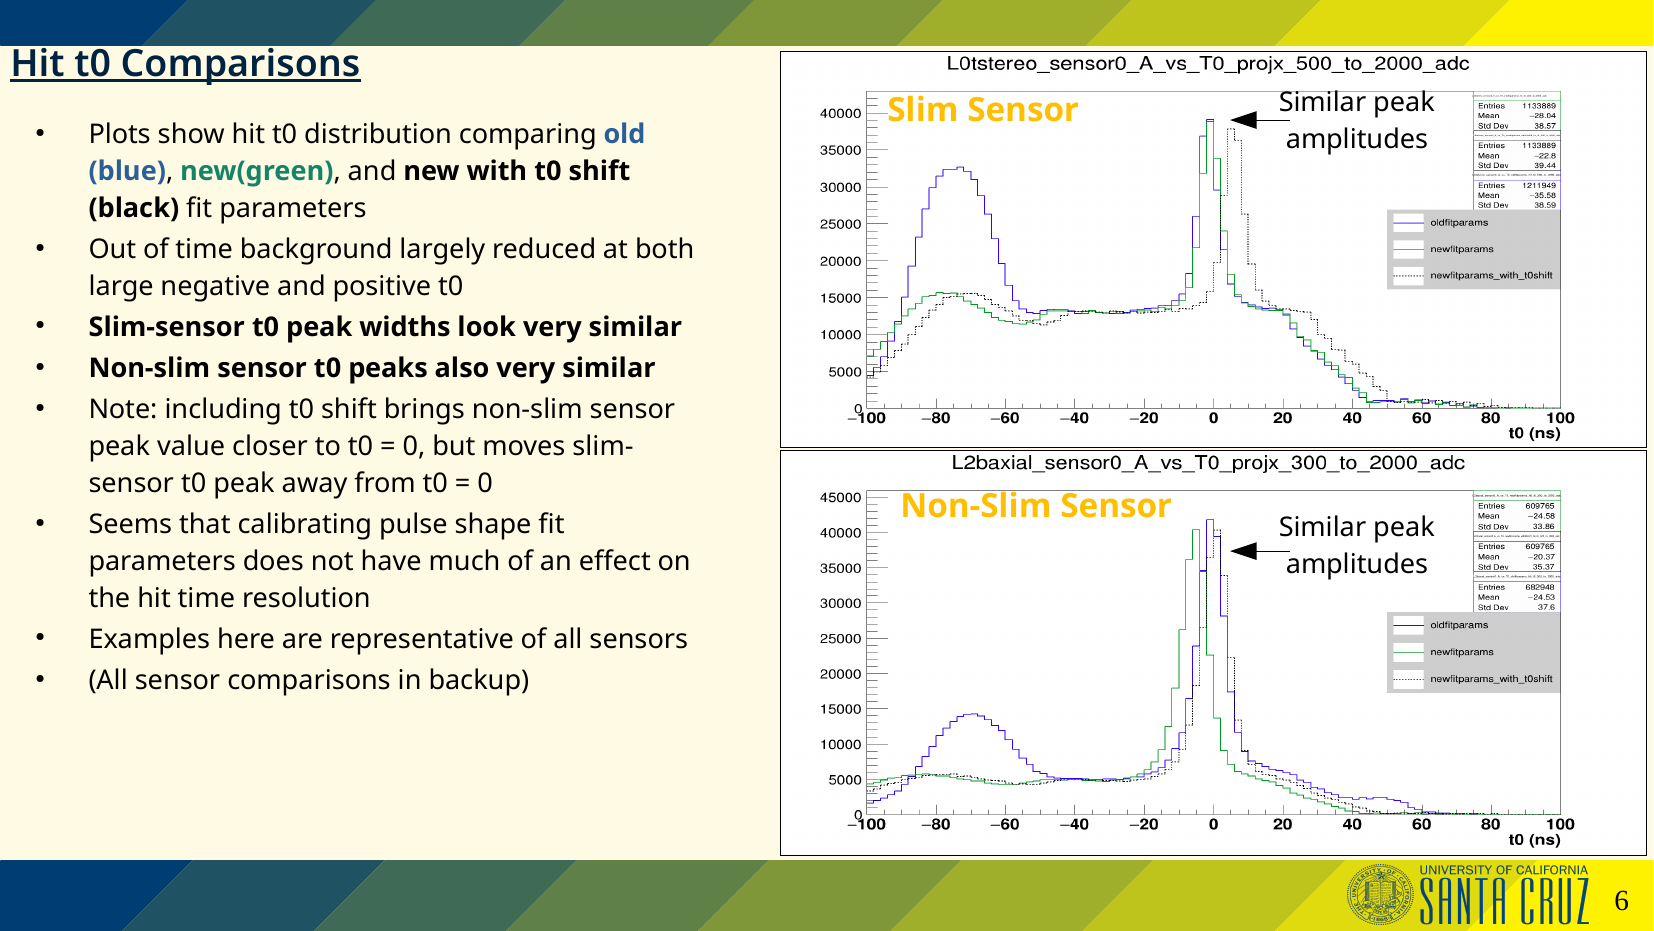

Hit t0 Comparisons
Similar peak amplitudes
Slim Sensor
# Plots show hit t0 distribution comparing old (blue), new(green), and new with t0 shift (black) fit parameters
Out of time background largely reduced at both large negative and positive t0
Slim-sensor t0 peak widths look very similar
Non-slim sensor t0 peaks also very similar
Note: including t0 shift brings non-slim sensor peak value closer to t0 = 0, but moves slim-sensor t0 peak away from t0 = 0
Seems that calibrating pulse shape fit parameters does not have much of an effect on the hit time resolution
Examples here are representative of all sensors
(All sensor comparisons in backup)
Non-Slim Sensor
Similar peak amplitudes
6